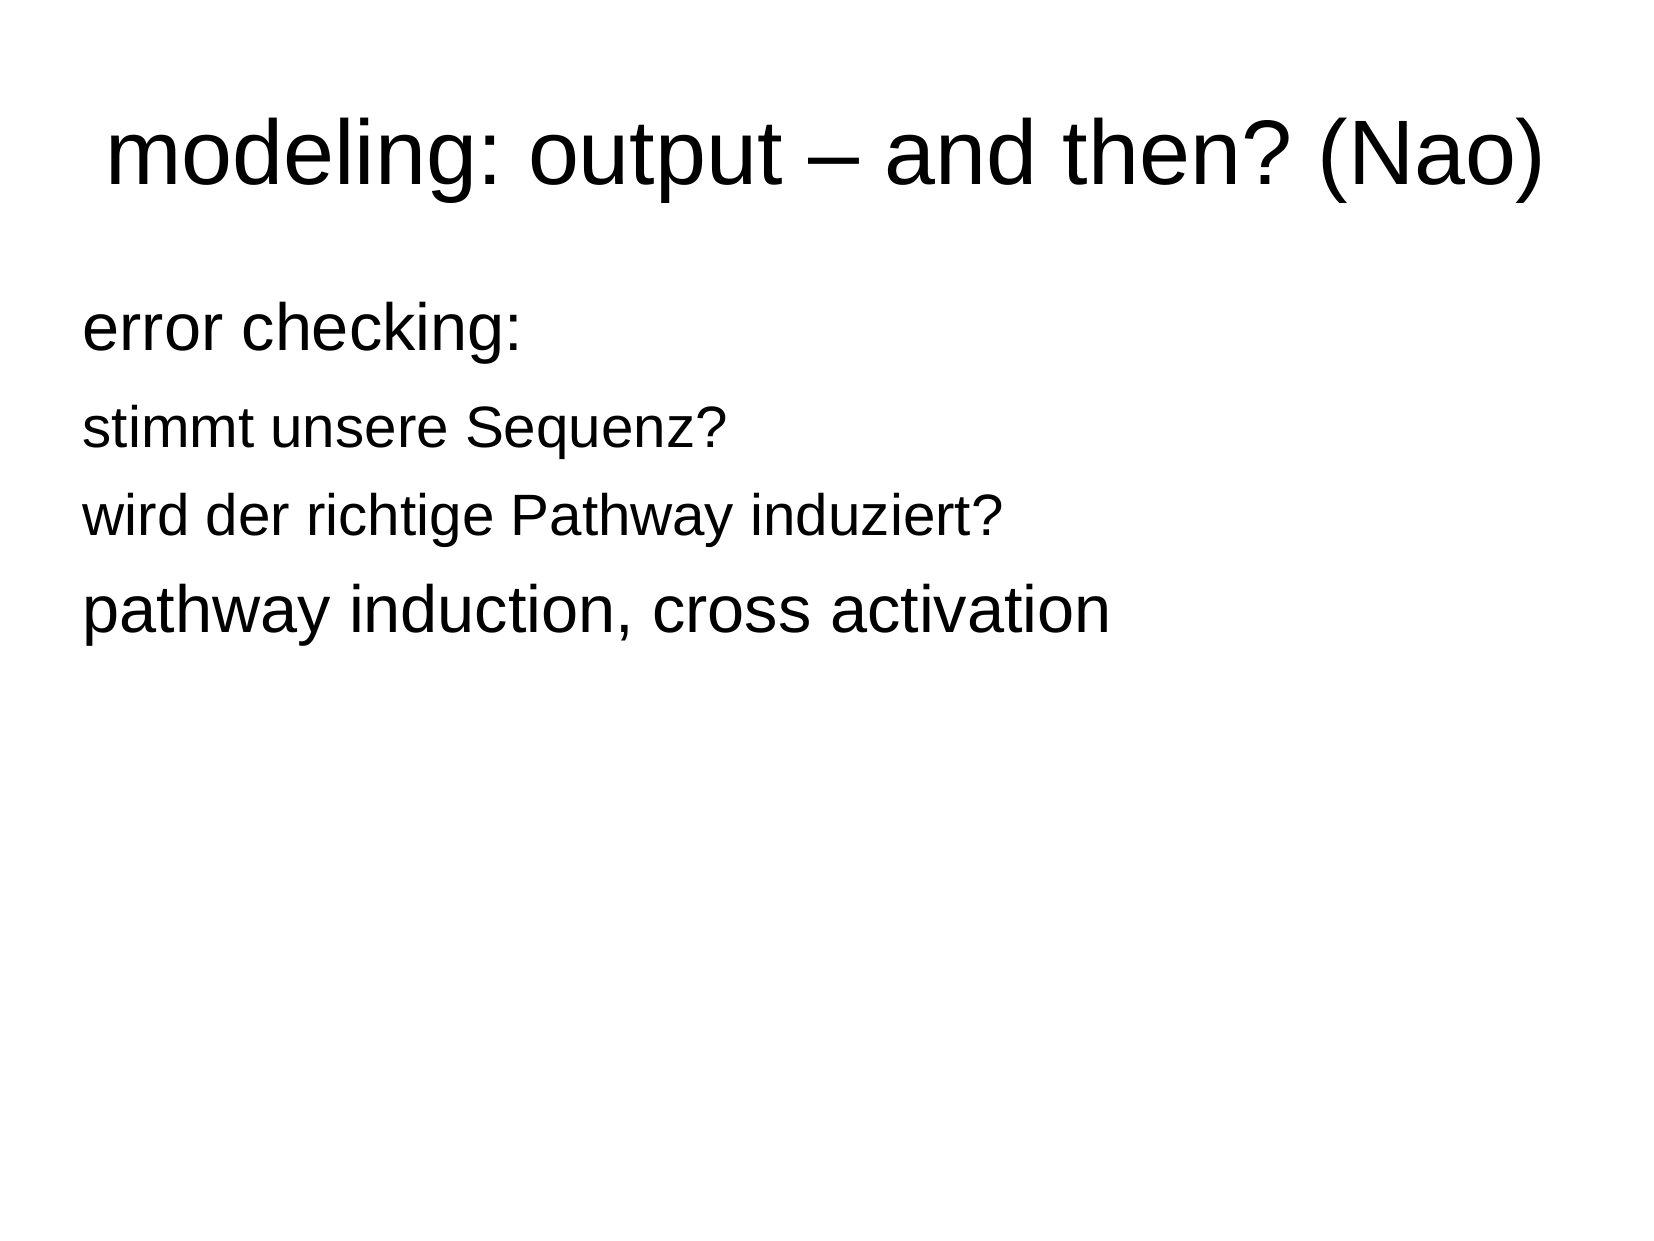

# modeling: output – and then? (Nao)
error checking:
stimmt unsere Sequenz?
wird der richtige Pathway induziert?
pathway induction, cross activation